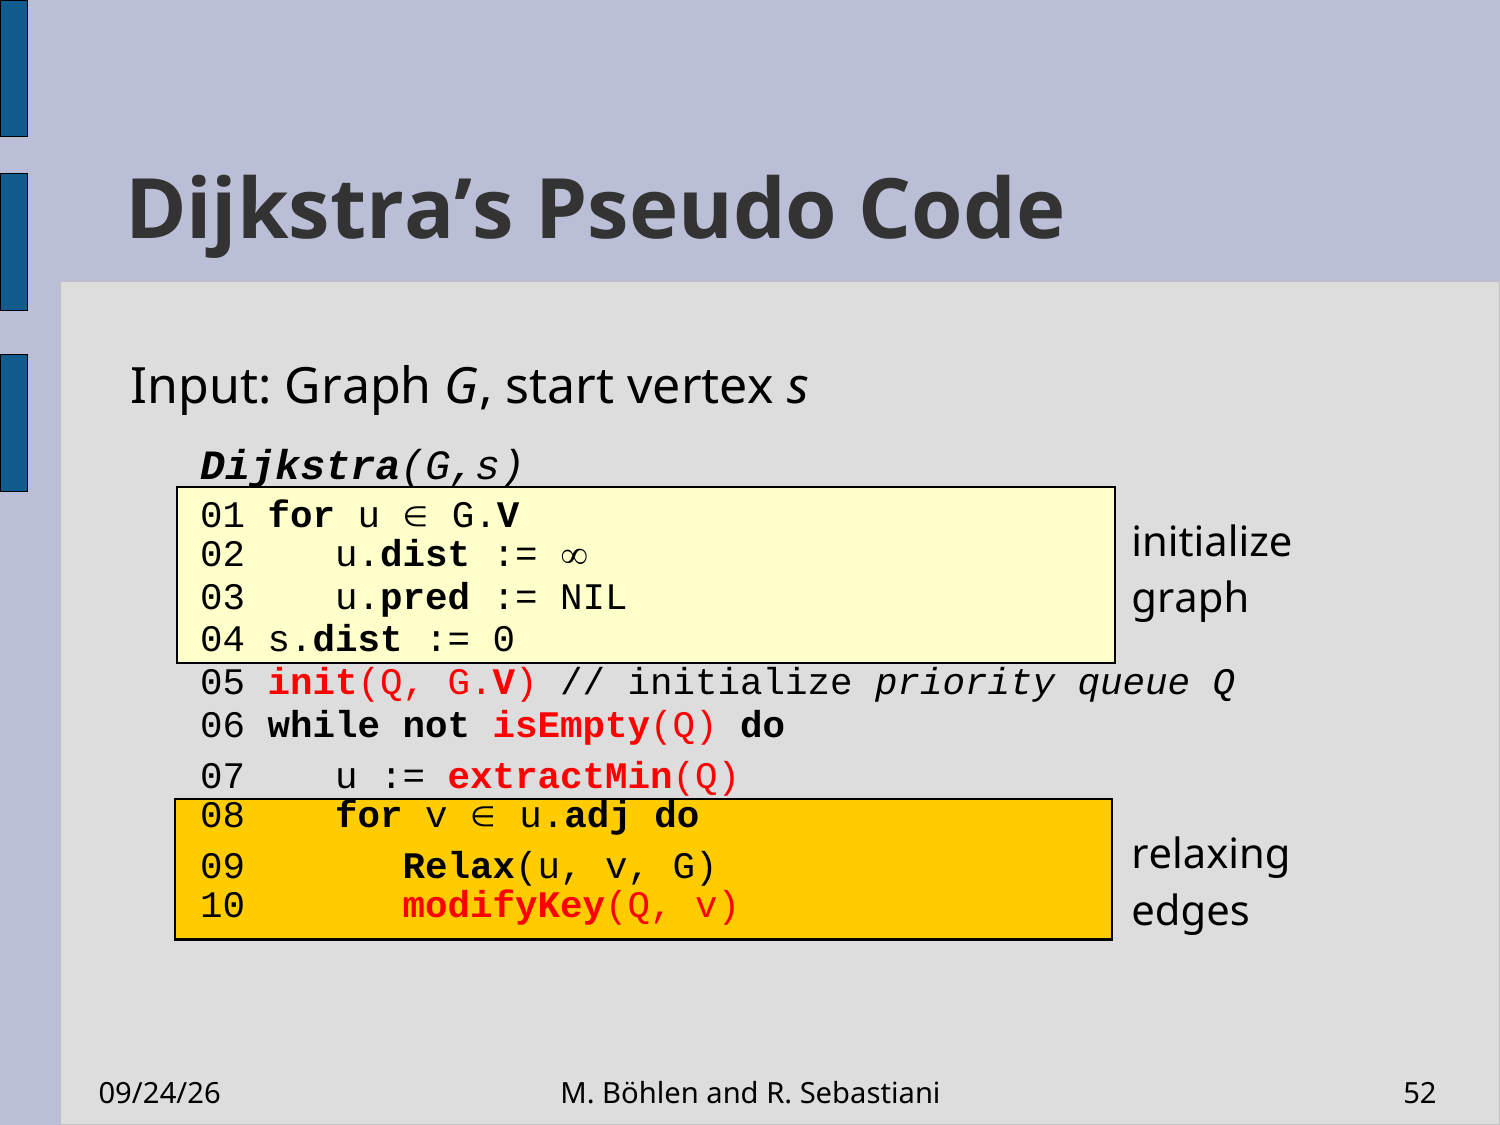

# Dijkstra’s Pseudo Code
Input: Graph G, start vertex s
Dijkstra(G,s)
01 for u  G.V
02 u.dist := 
03 u.pred := NIL
04 s.dist := 0
05 init(Q, G.V) // initialize priority queue Q
06 while not isEmpty(Q) do
07 u := extractMin(Q)
08 for v  u.adj do
09 Relax(u, v, G)
10 modifyKey(Q, v)
initialize graph
relaxing edges
M. Böhlen and R. Sebastiani
52